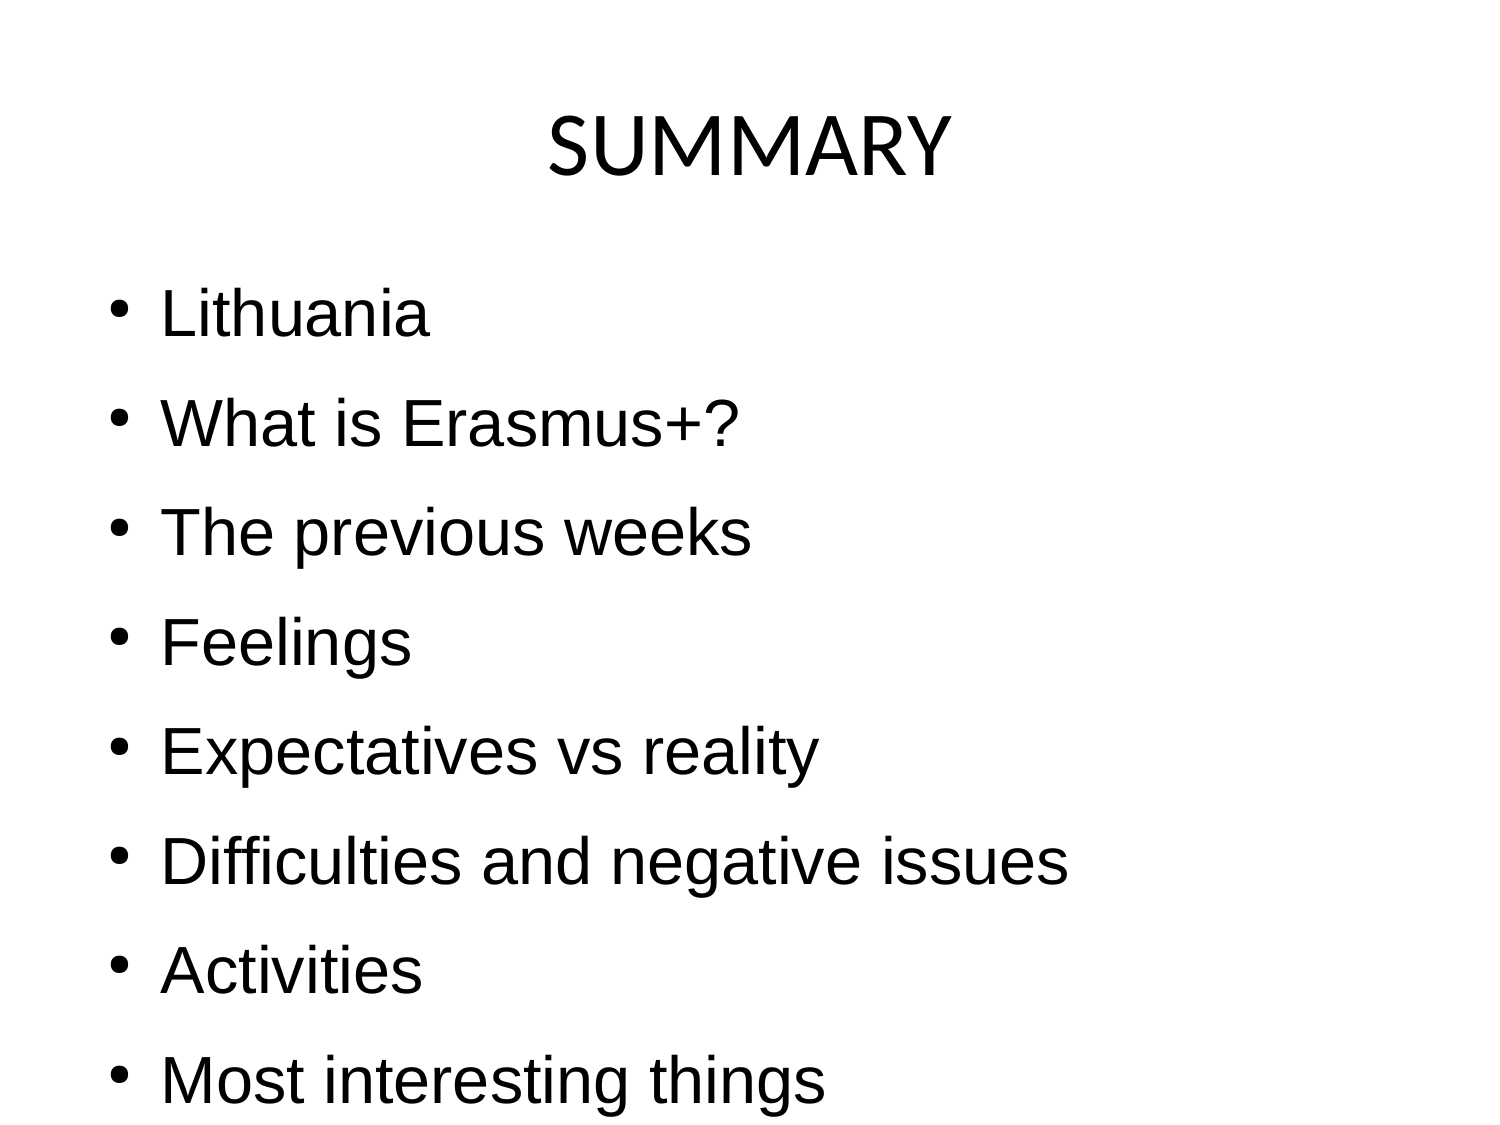

# SUMMARY
Lithuania
What is Erasmus+?
The previous weeks
Feelings
Expectatives vs reality
Difficulties and negative issues
Activities
Most interesting things
What did we learn?
What has the Erasmus given to us
Personal opinion